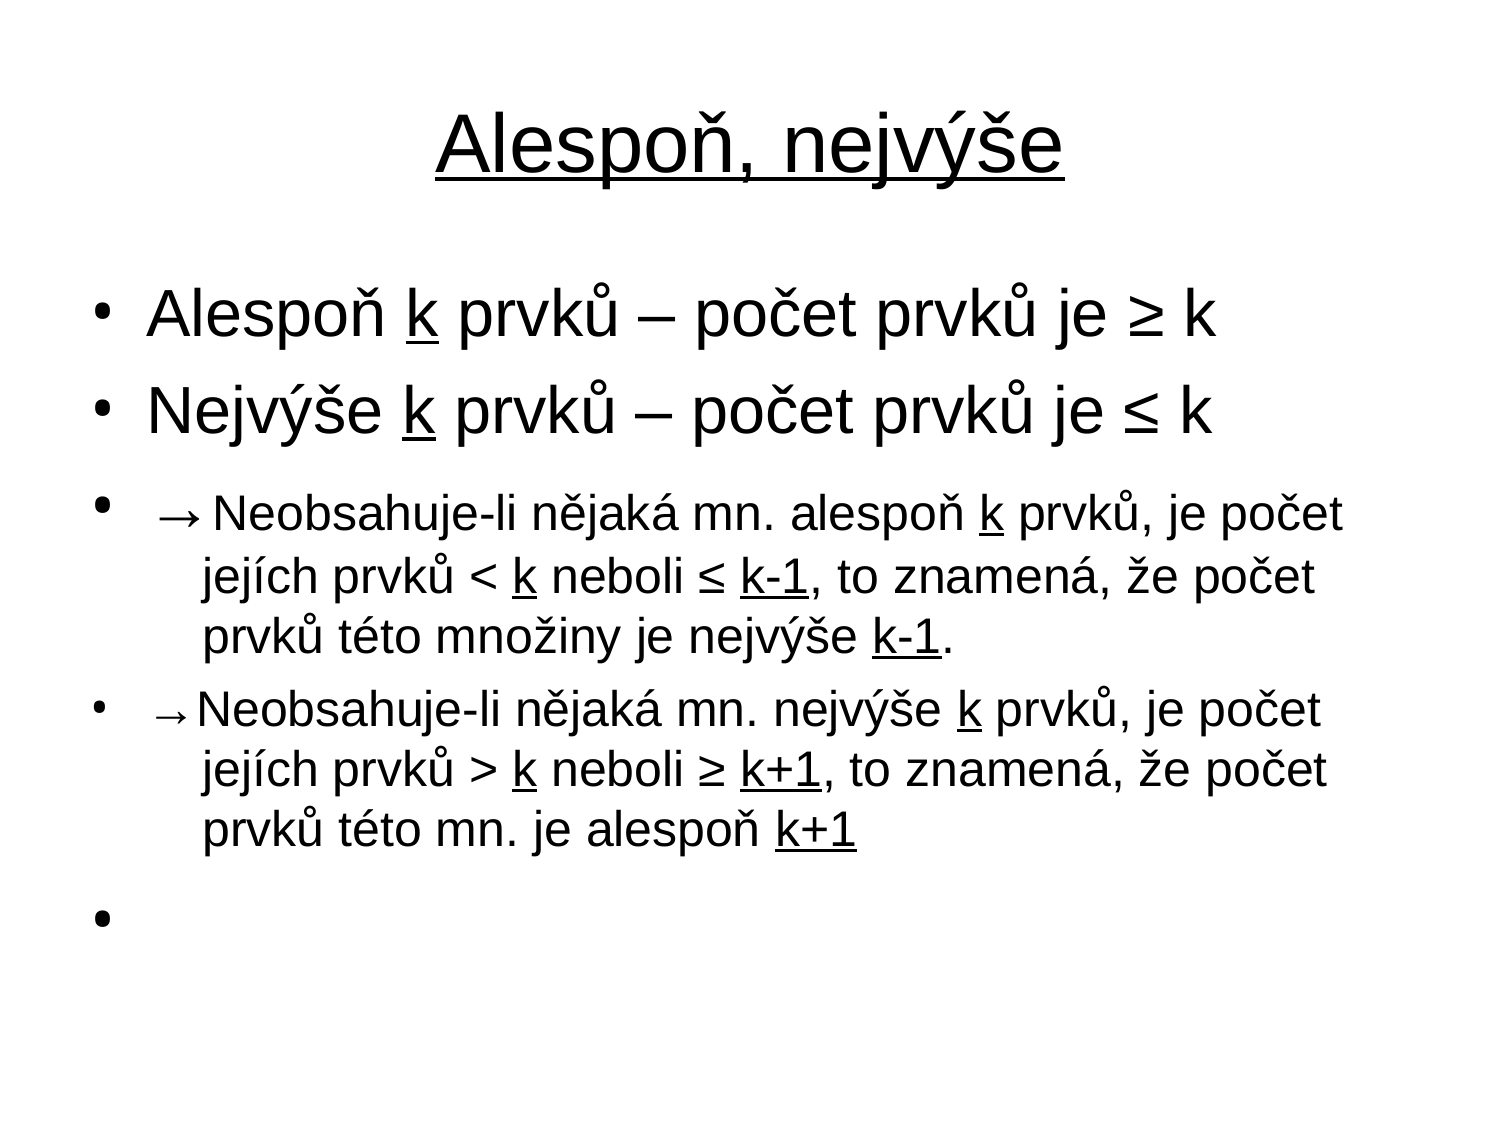

# Alespoň, nejvýše
Alespoň k prvků – počet prvků je ≥ k
Nejvýše k prvků – počet prvků je ≤ k
→Neobsahuje-li nějaká mn. alespoň k prvků, je počet jejích prvků < k neboli ≤ k-1, to znamená, že počet prvků této množiny je nejvýše k-1.
→Neobsahuje-li nějaká mn. nejvýše k prvků, je počet jejích prvků > k neboli ≥ k+1, to znamená, že počet prvků této mn. je alespoň k+1